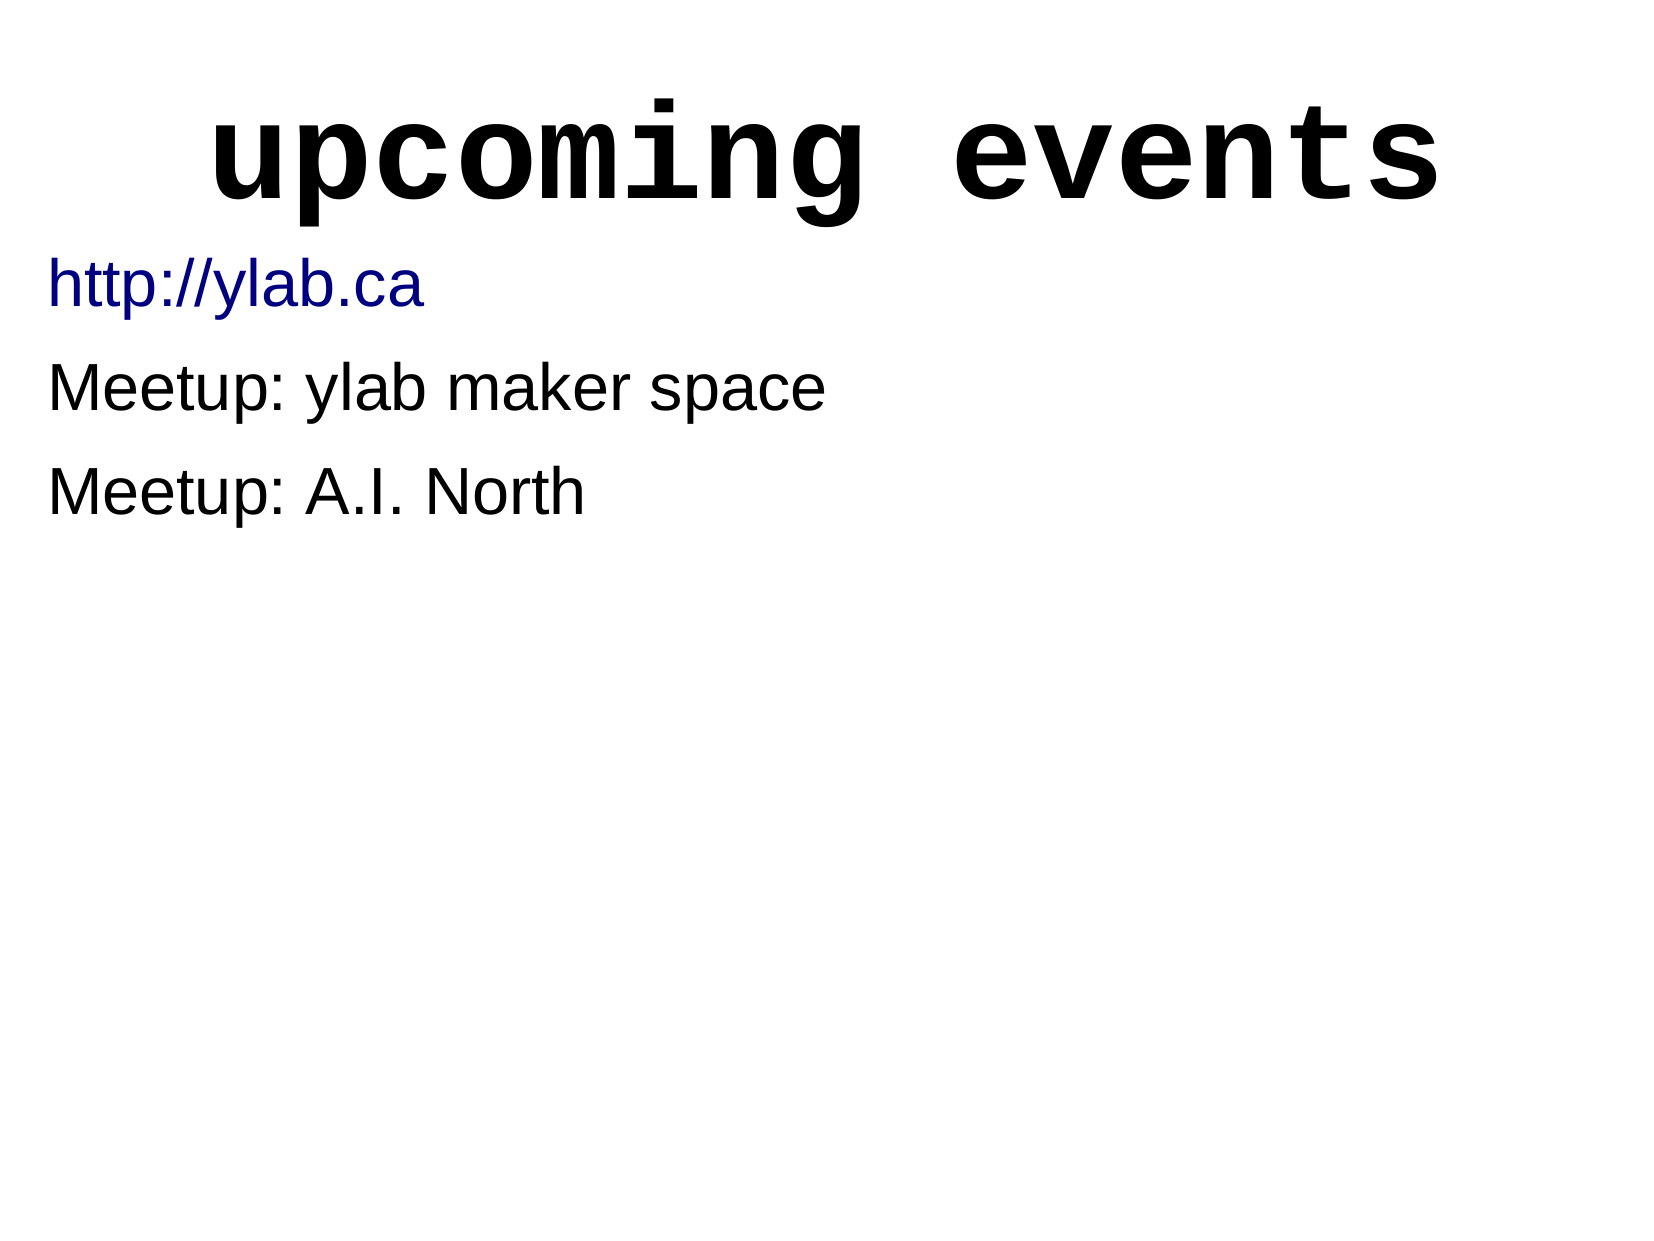

# upcoming events
http://ylab.ca
Meetup: ylab maker space
Meetup: A.I. North